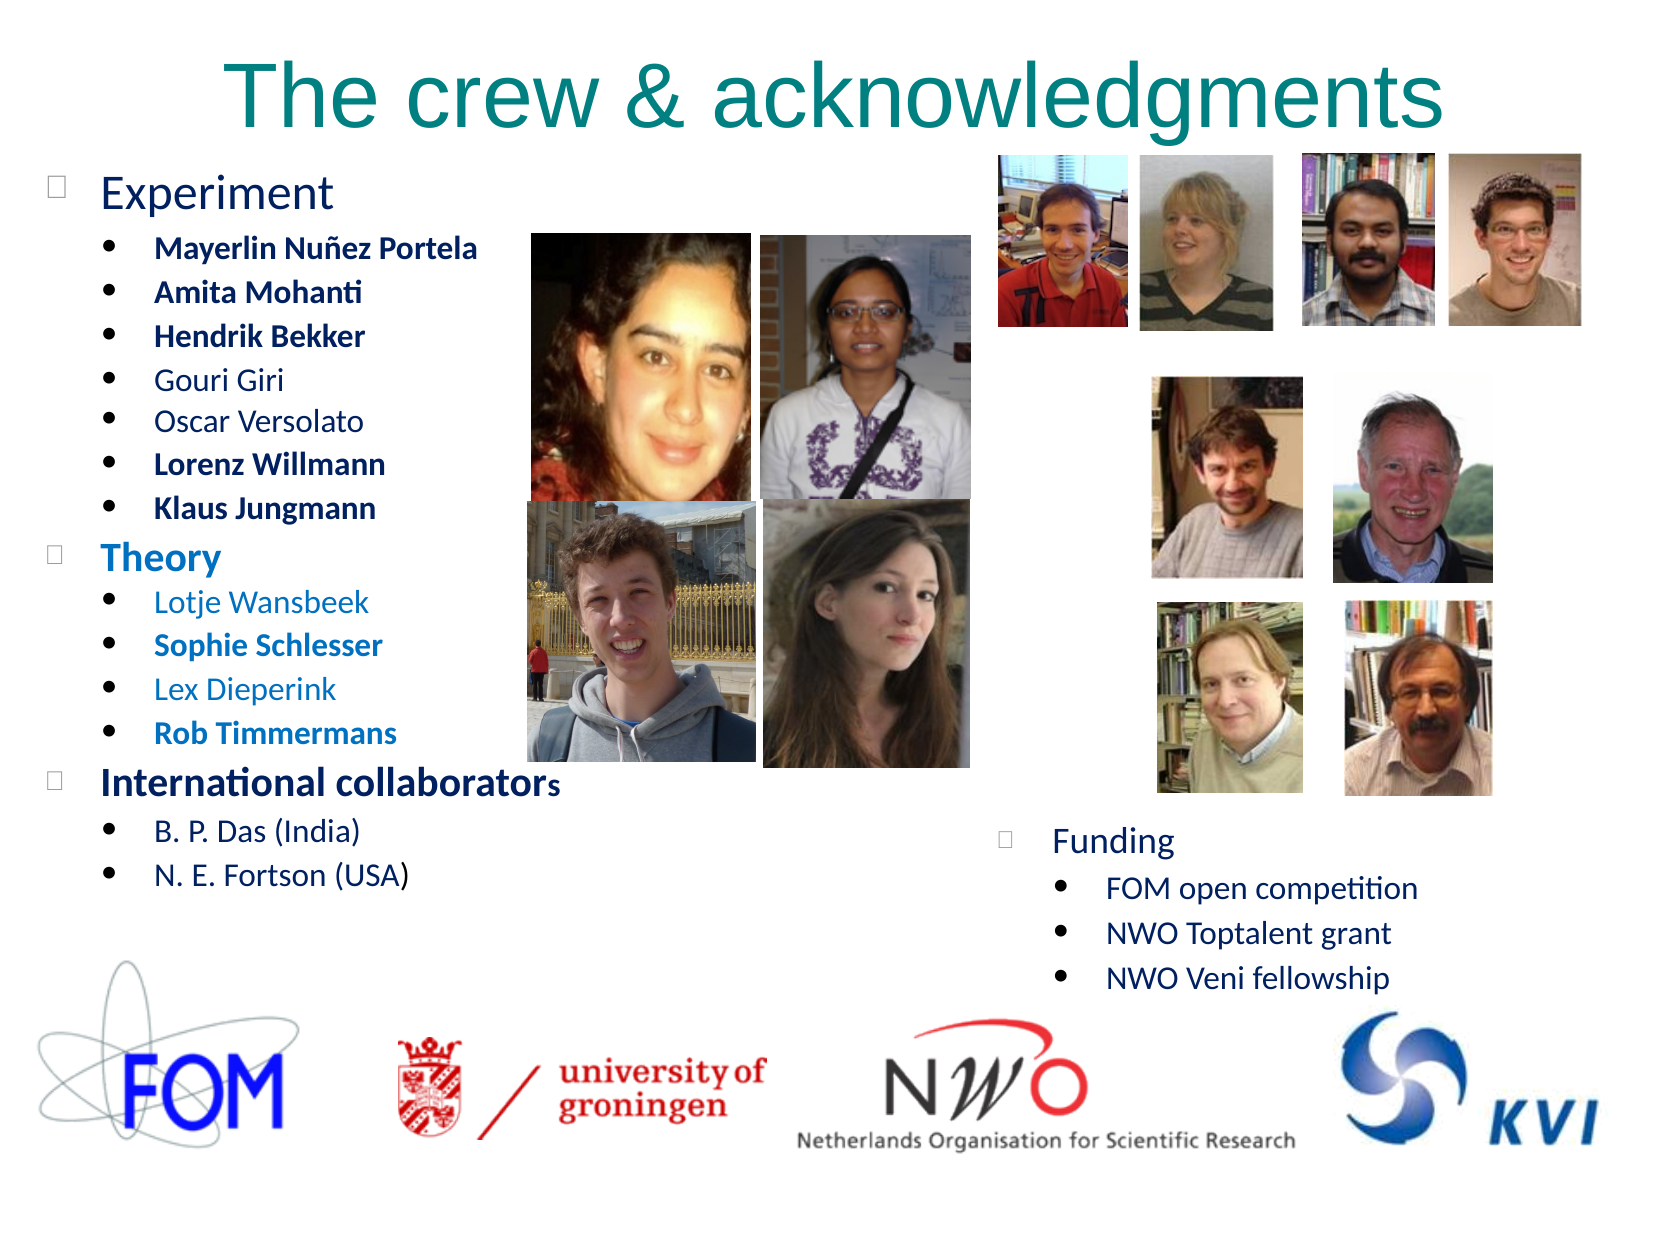

www.kvi.nl/~radiumion
The crew & acknowledgments
# Experiment
Mayerlin Nuñez Portela
Amita Mohanti
Hendrik Bekker
Gouri Giri
Oscar Versolato
Lorenz Willmann
Klaus Jungmann
Theory
Lotje Wansbeek
Sophie Schlesser
Lex Dieperink
Rob Timmermans
International collaborators
B. P. Das (India)
N. E. Fortson (USA)
Funding
FOM open competition
NWO Toptalent grant
NWO Veni fellowship